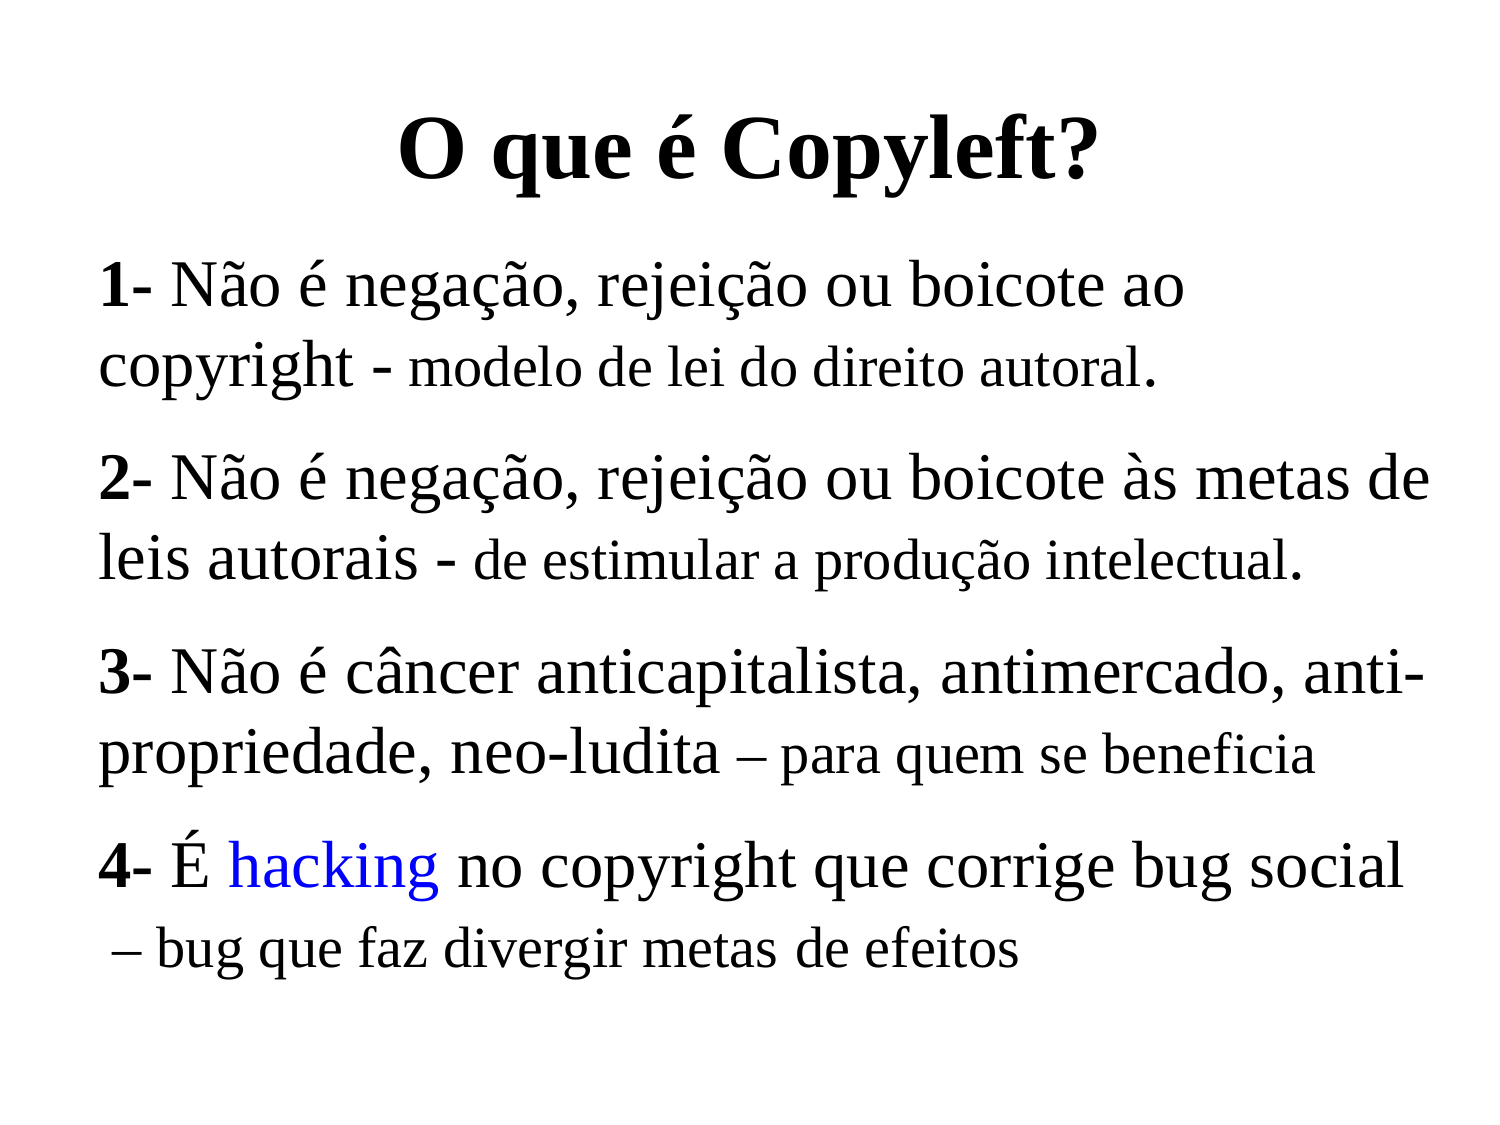

# O que é Copyleft?
1- Não é negação, rejeição ou boicote ao
copyright - modelo de lei do direito autoral.
2- Não é negação, rejeição ou boicote às metas de
leis autorais - de estimular a produção intelectual.
3- Não é câncer anticapitalista, antimercado, anti-
propriedade, neo-ludita – para quem se beneficia
4- É hacking no copyright que corrige bug social
 – bug que faz divergir metas de efeitos